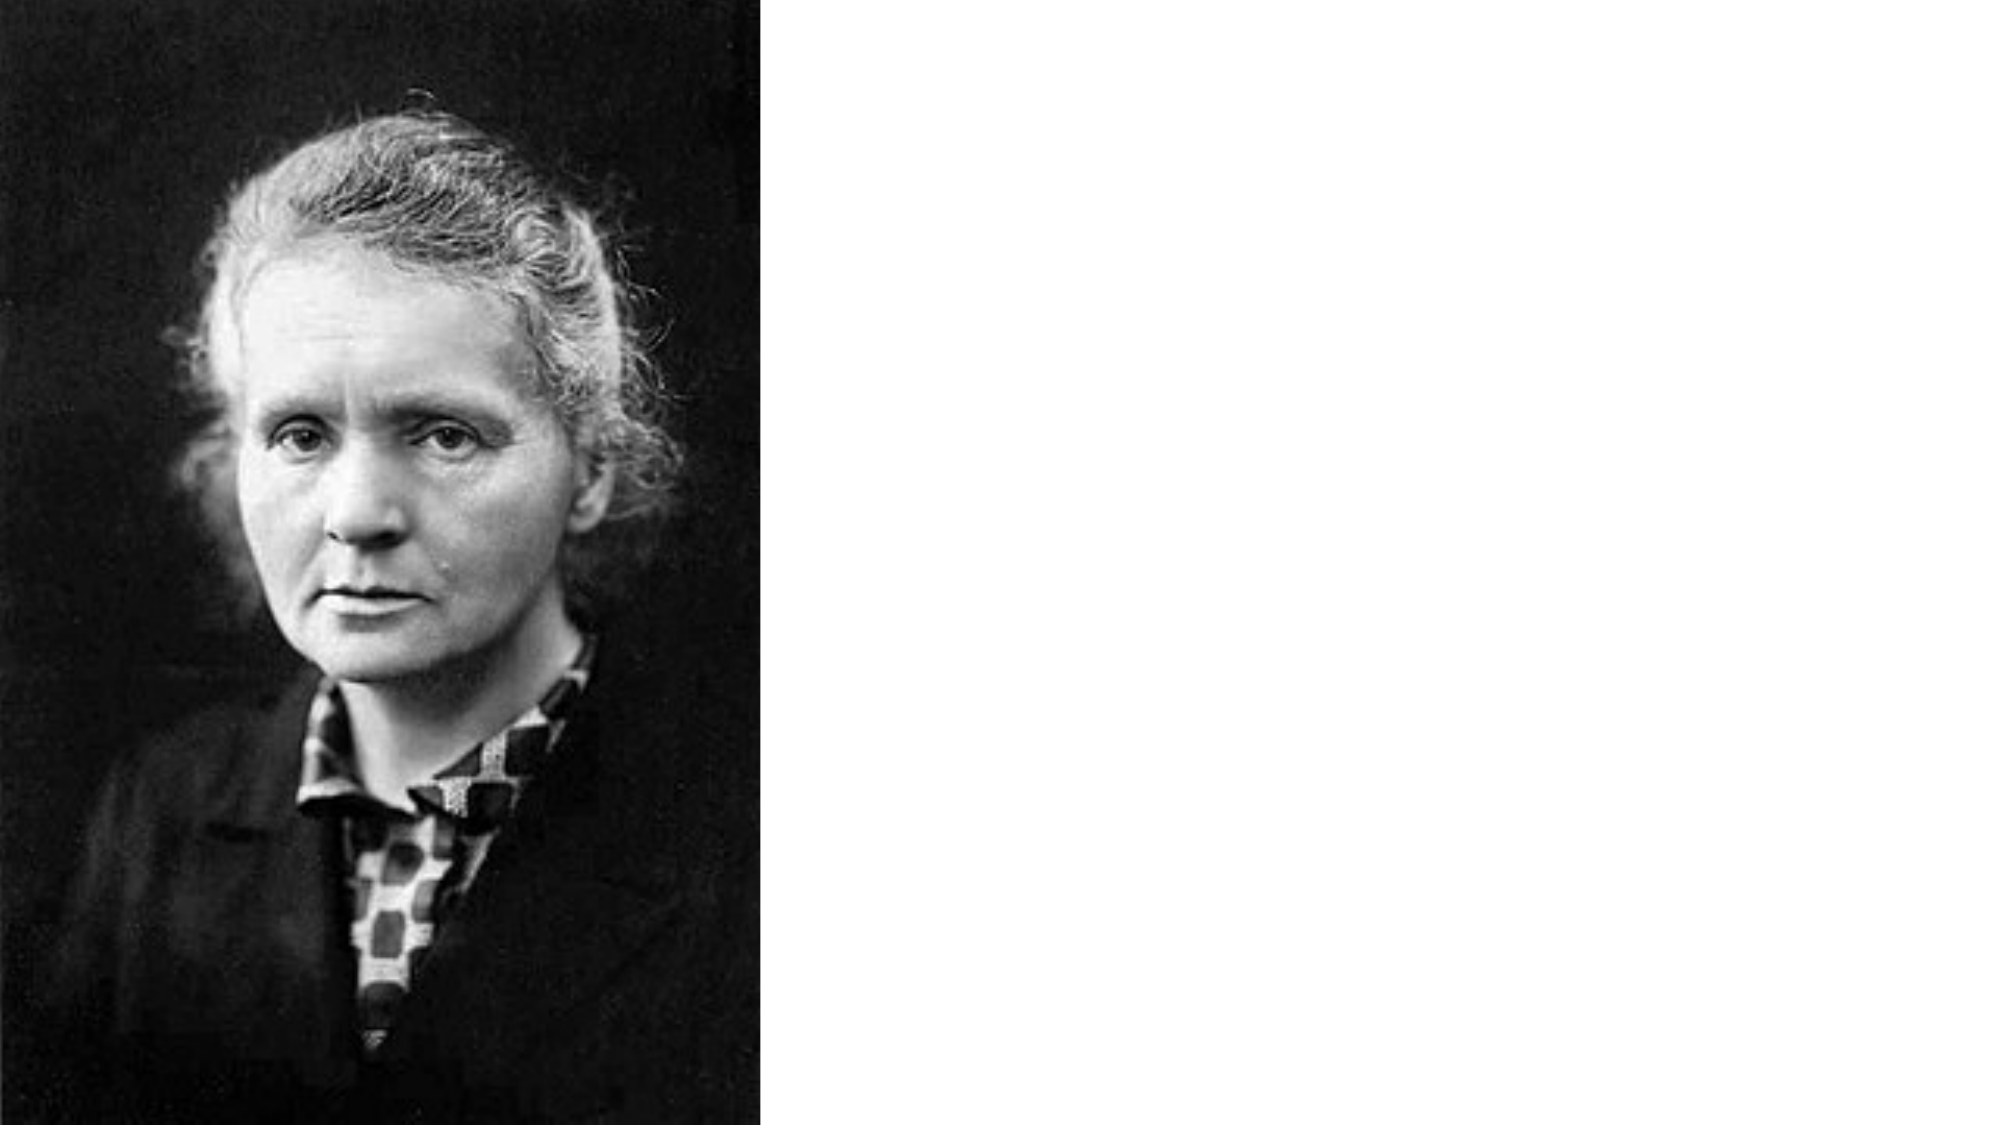

# Biography
Maria Sklodowska was born on 7 November 1867 in Warsaw.
She died on 7 July 1934.
She was a Polish-French physicist and chemist.
She received two nobel prizes